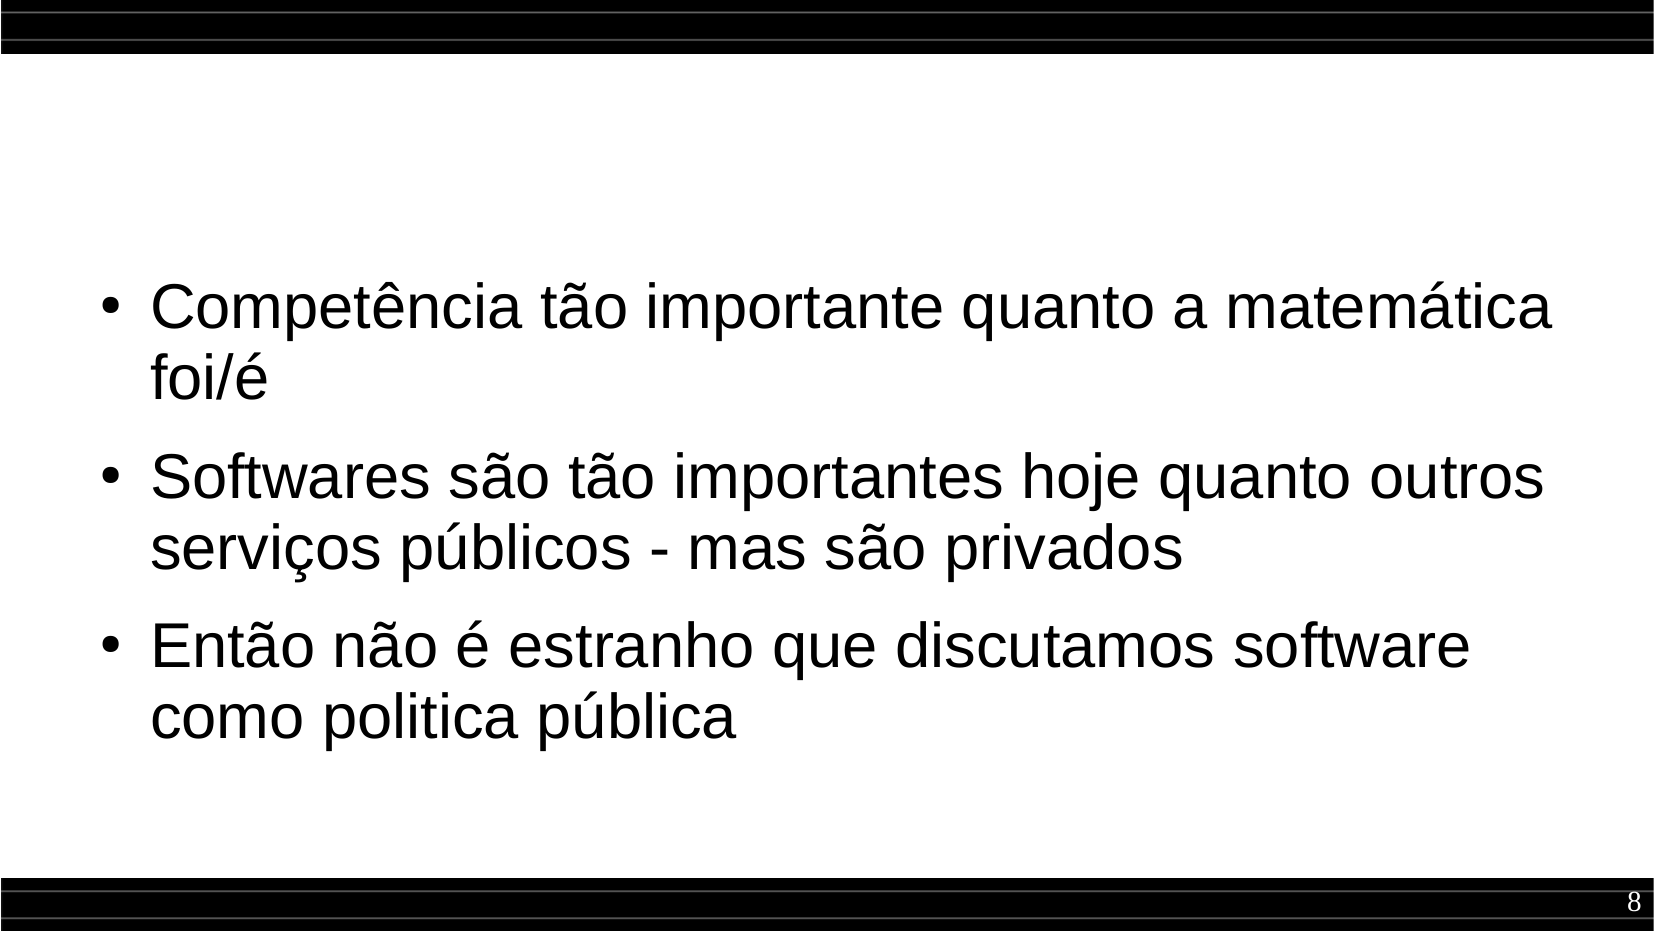

#
Competência tão importante quanto a matemática foi/é
Softwares são tão importantes hoje quanto outros serviços públicos - mas são privados
Então não é estranho que discutamos software como politica pública